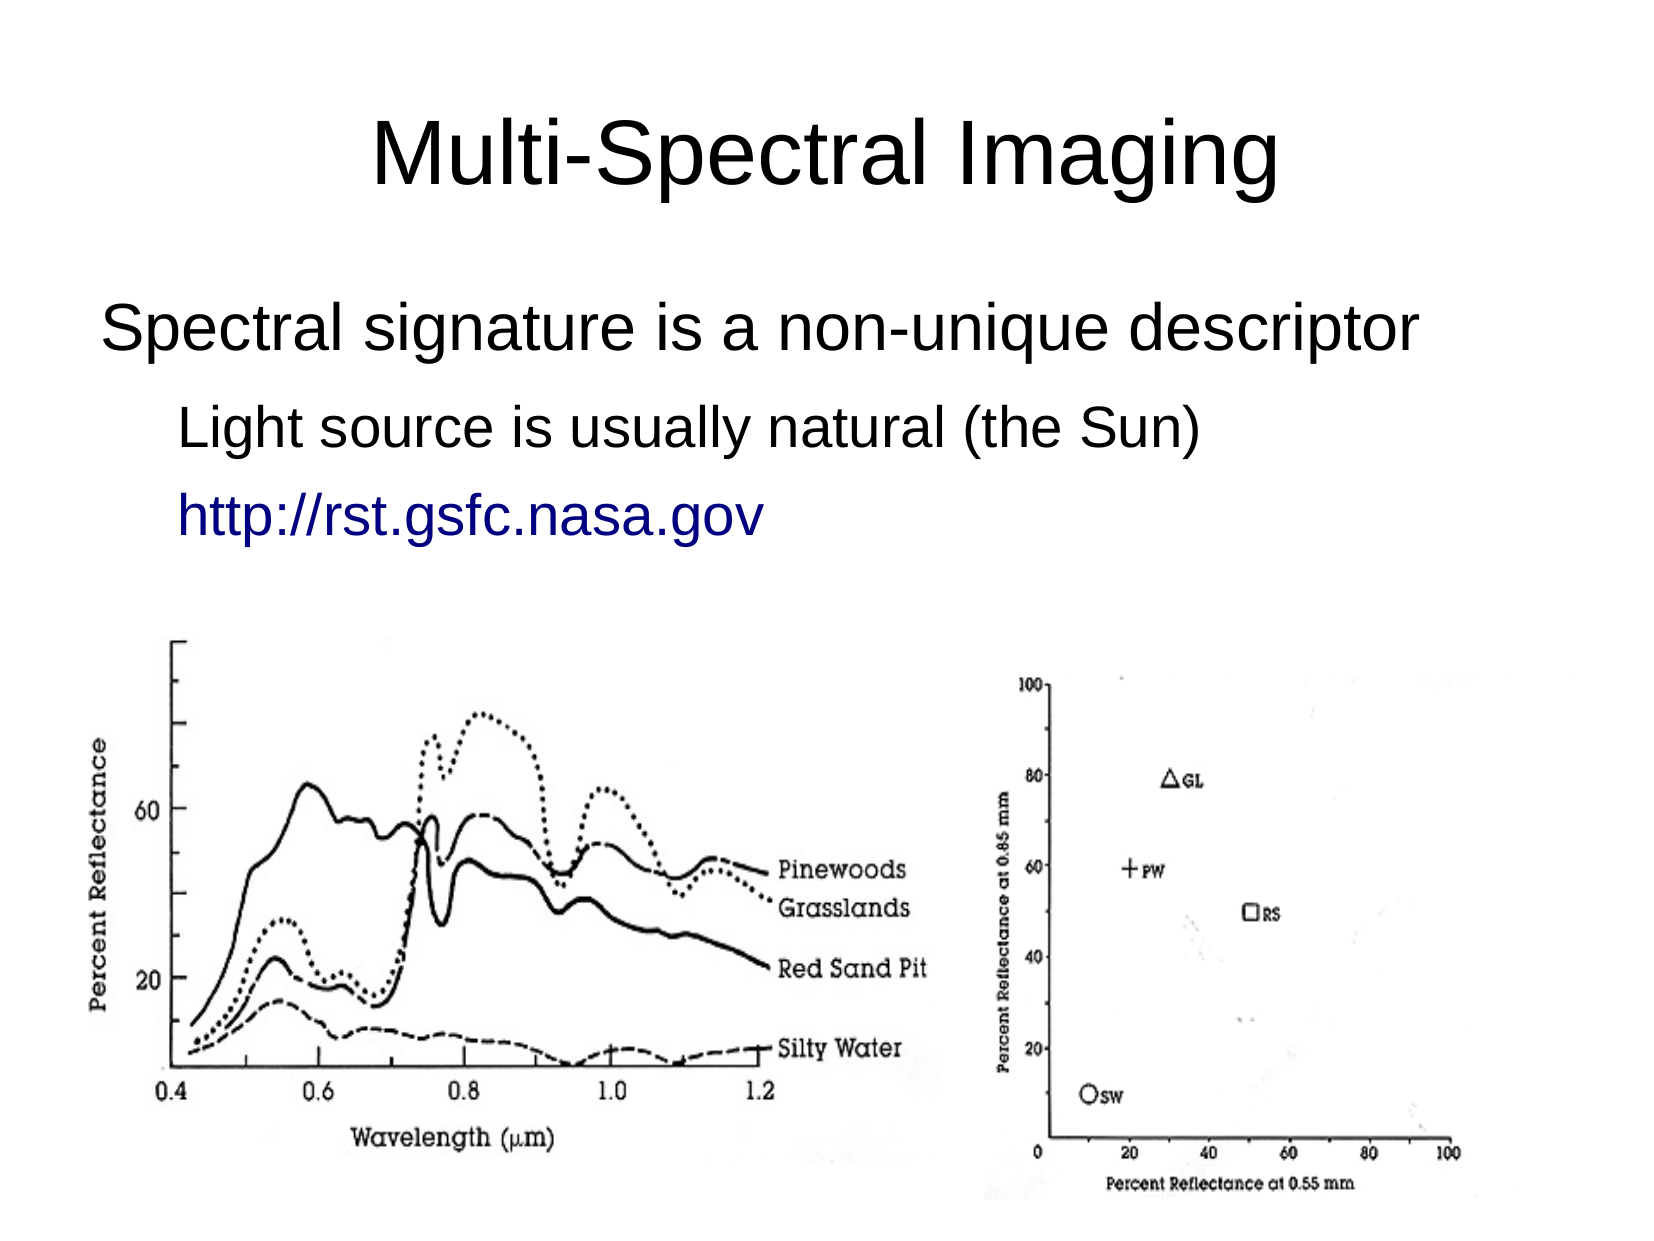

# Multi-Spectral Imaging
Spectral signature is a non-unique descriptor
Light source is usually natural (the Sun)
http://rst.gsfc.nasa.gov